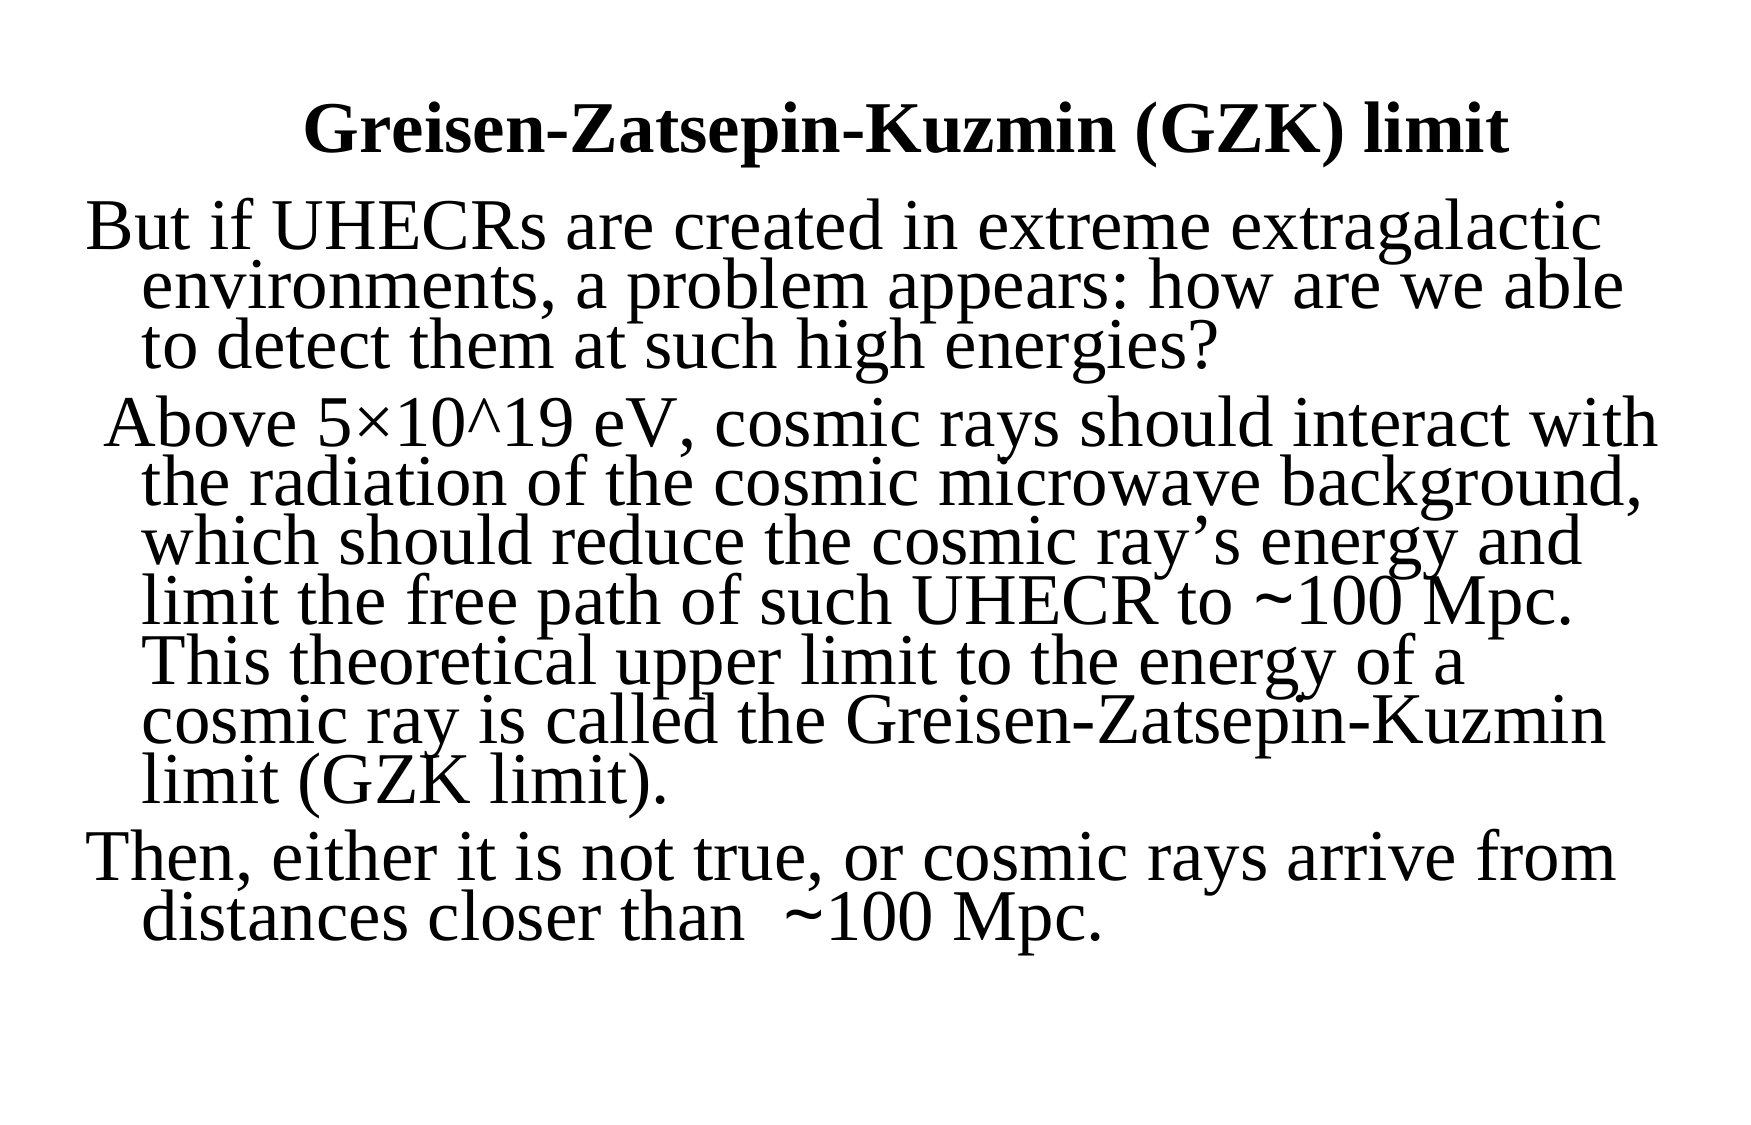

Greisen-Zatsepin-Kuzmin (GZK) limit
# But if UHECRs are created in extreme extragalactic environments, a problem appears: how are we able to detect them at such high energies?
 Above 5×10^19 eV, cosmic rays should interact with the radiation of the cosmic microwave background, which should reduce the cosmic ray’s energy and limit the free path of such UHECR to ~100 Mpc. This theoretical upper limit to the energy of a cosmic ray is called the Greisen-Zatsepin-Kuzmin limit (GZK limit).
Then, either it is not true, or cosmic rays arrive from distances closer than ~100 Mpc.